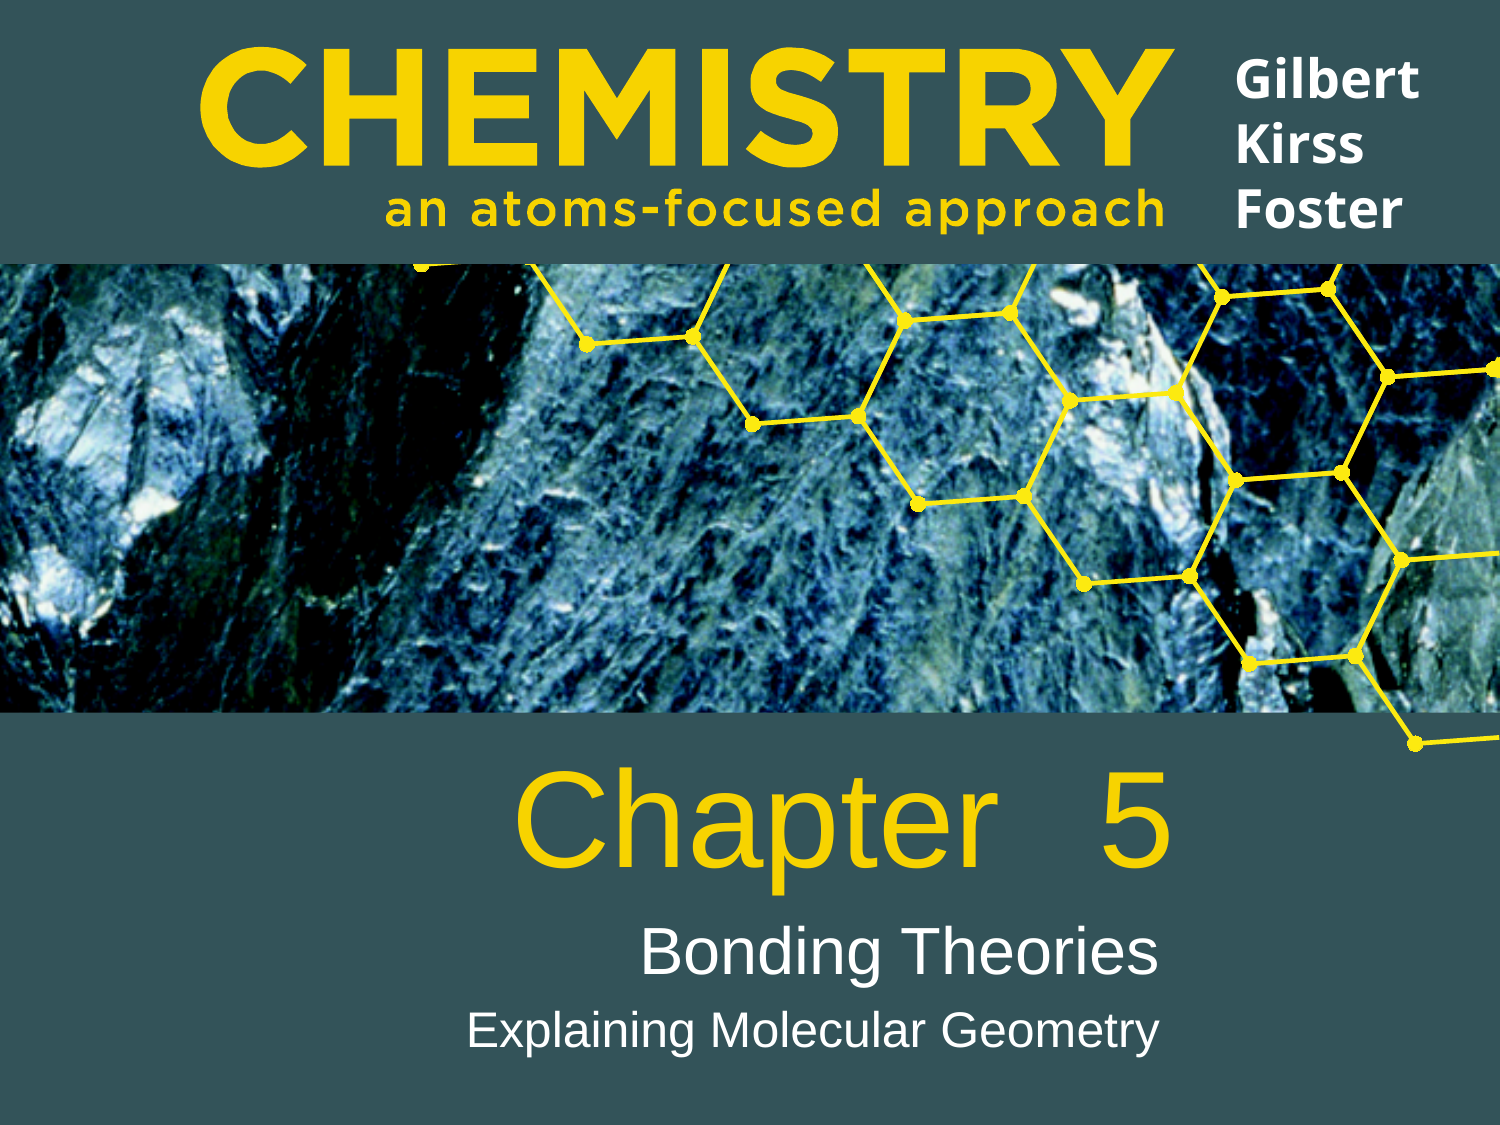

5
# Bonding Theories
Explaining Molecular Geometry